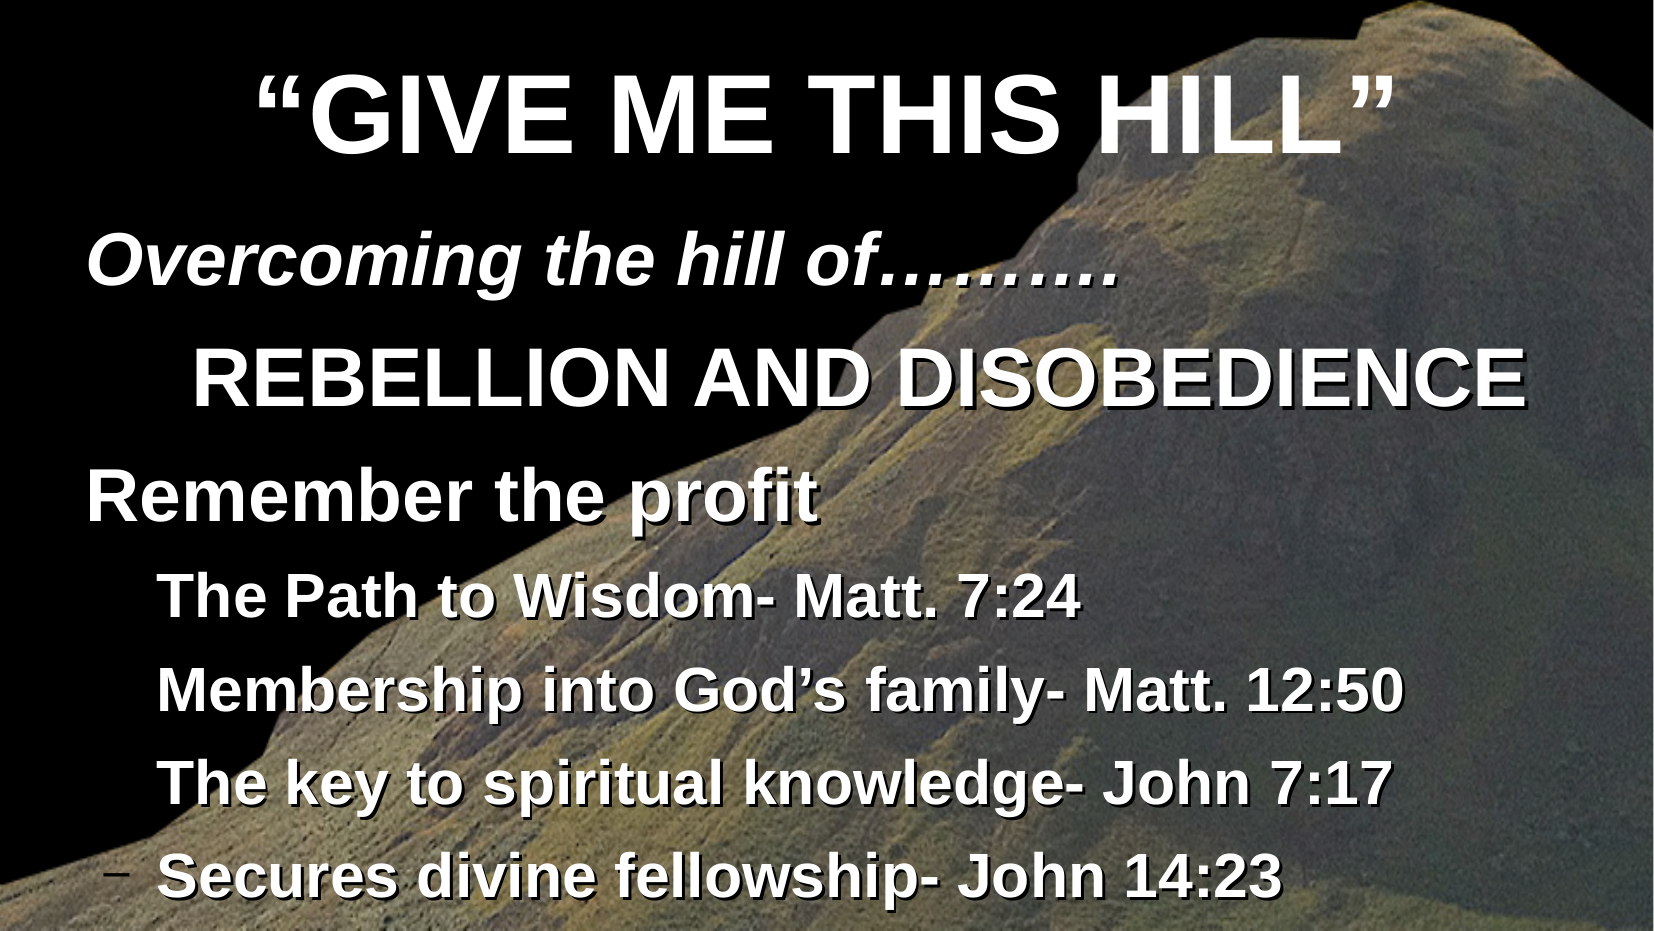

# “GIVE ME THIS HILL”
Overcoming the hill of……….
REBELLION AND DISOBEDIENCE
Remember the profit
The Path to Wisdom- Matt. 7:24
Membership into God’s family- Matt. 12:50
The key to spiritual knowledge- John 7:17
Secures divine fellowship- John 14:23